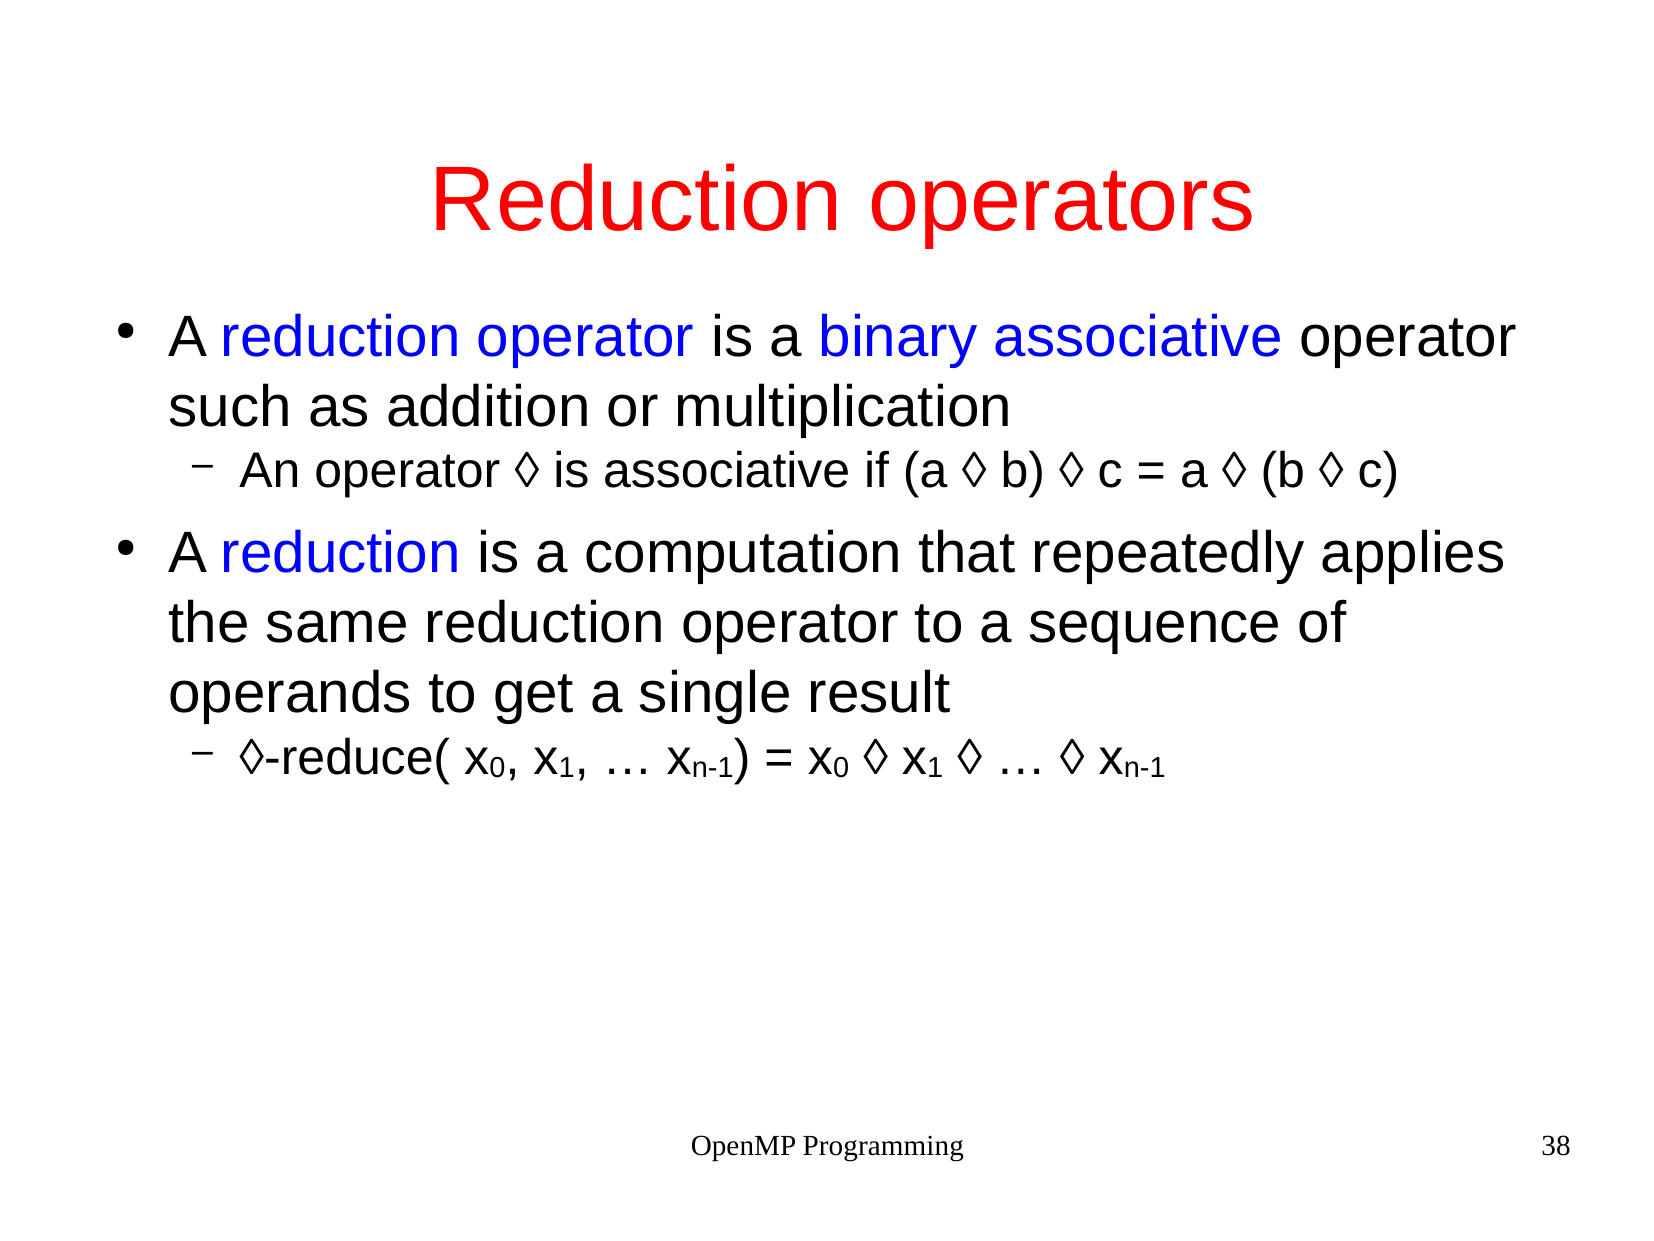

# Reduction operators
A reduction operator is a binary associative operator such as addition or multiplication
An operator ◊ is associative if (a ◊ b) ◊ c = a ◊ (b ◊ c)
A reduction is a computation that repeatedly applies the same reduction operator to a sequence of operands to get a single result
◊-reduce( x0, x1, … xn-1) = x0 ◊ x1 ◊ … ◊ xn-1
OpenMP Programming
38